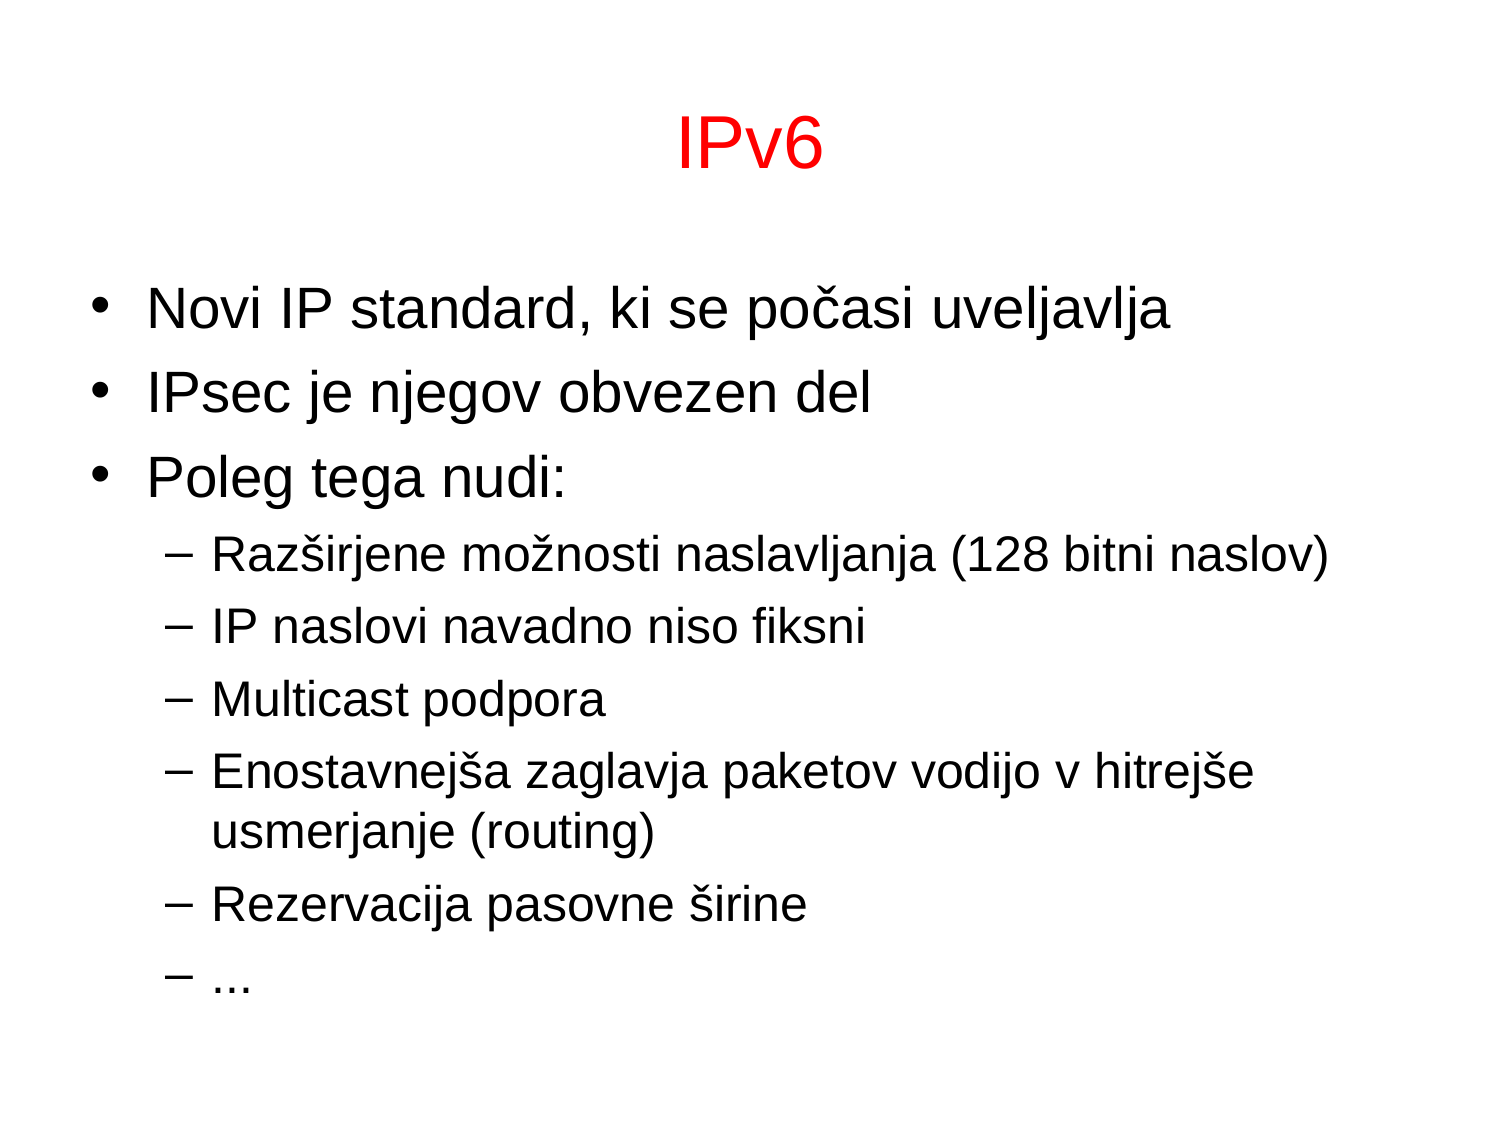

# IPv6
Novi IP standard, ki se počasi uveljavlja
IPsec je njegov obvezen del
Poleg tega nudi:
Razširjene možnosti naslavljanja (128 bitni naslov)
IP naslovi navadno niso fiksni
Multicast podpora
Enostavnejša zaglavja paketov vodijo v hitrejše usmerjanje (routing)
Rezervacija pasovne širine
...